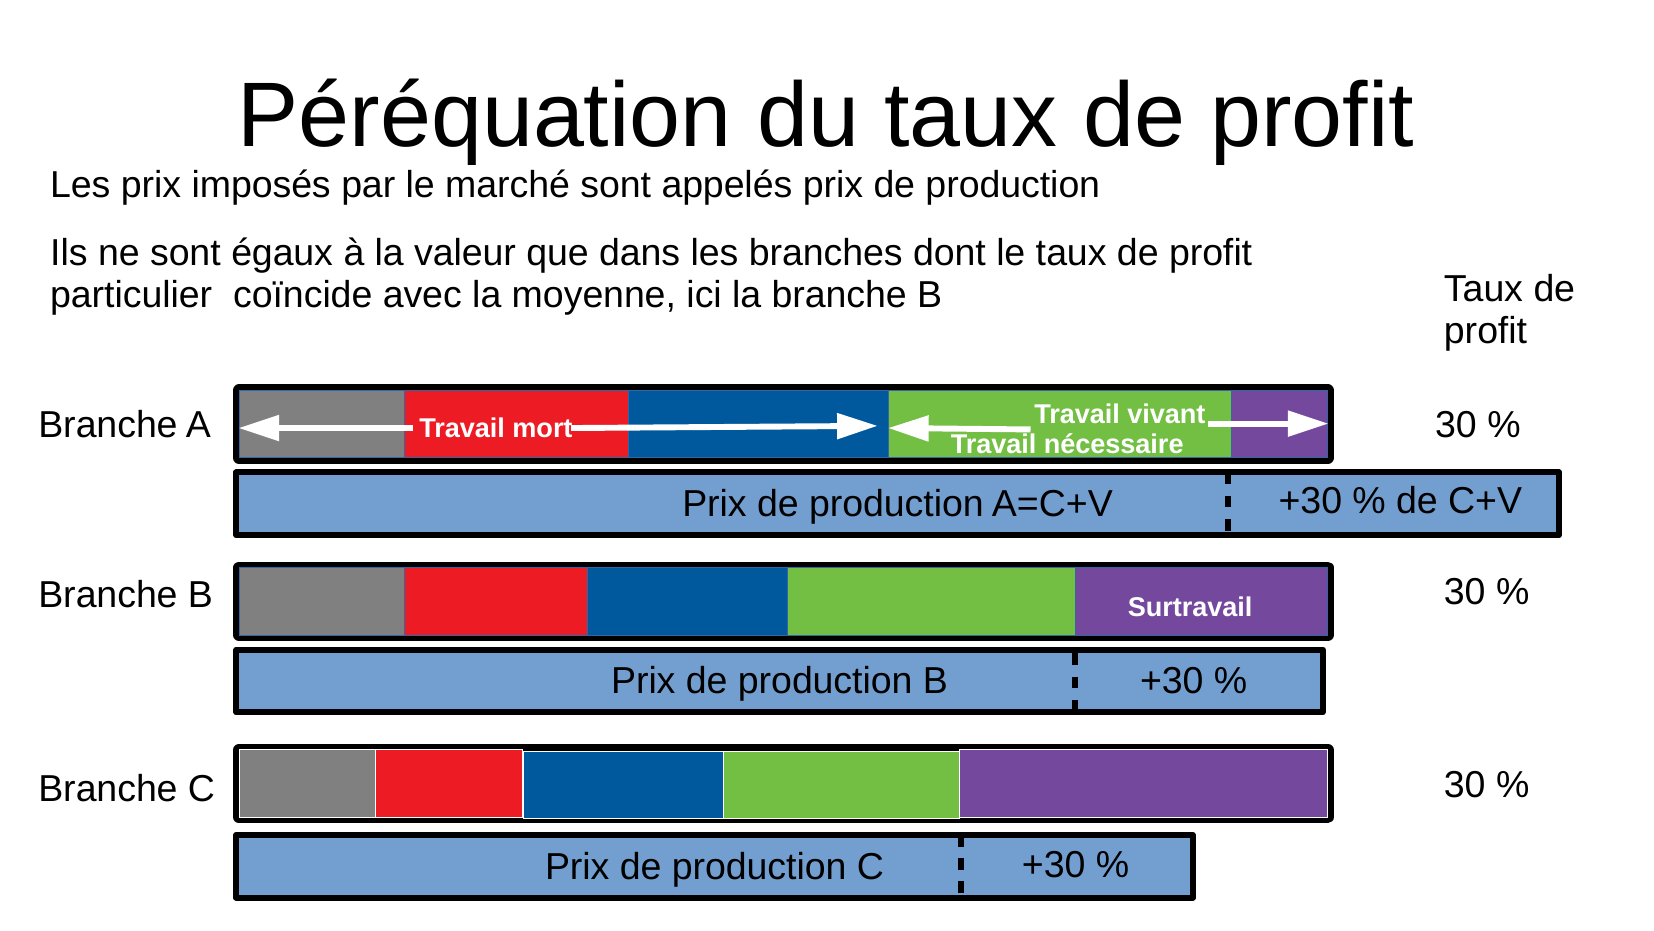

# Péréquation du taux de profit
Les prix imposés par le marché sont appelés prix de production
Ils ne sont égaux à la valeur que dans les branches dont le taux de profit particulier coïncide avec la moyenne, ici la branche B
Taux de profit
20 %
Travail vivant
Branche A
30 %
Travail mort
Travail nécessaire
Prix de production A=C+V
+30 % de C+V
30 %
Branche B
Surtravail
Prix de production B
+30 %
40 %
30 %
Branche C
Prix de production C
+30 %